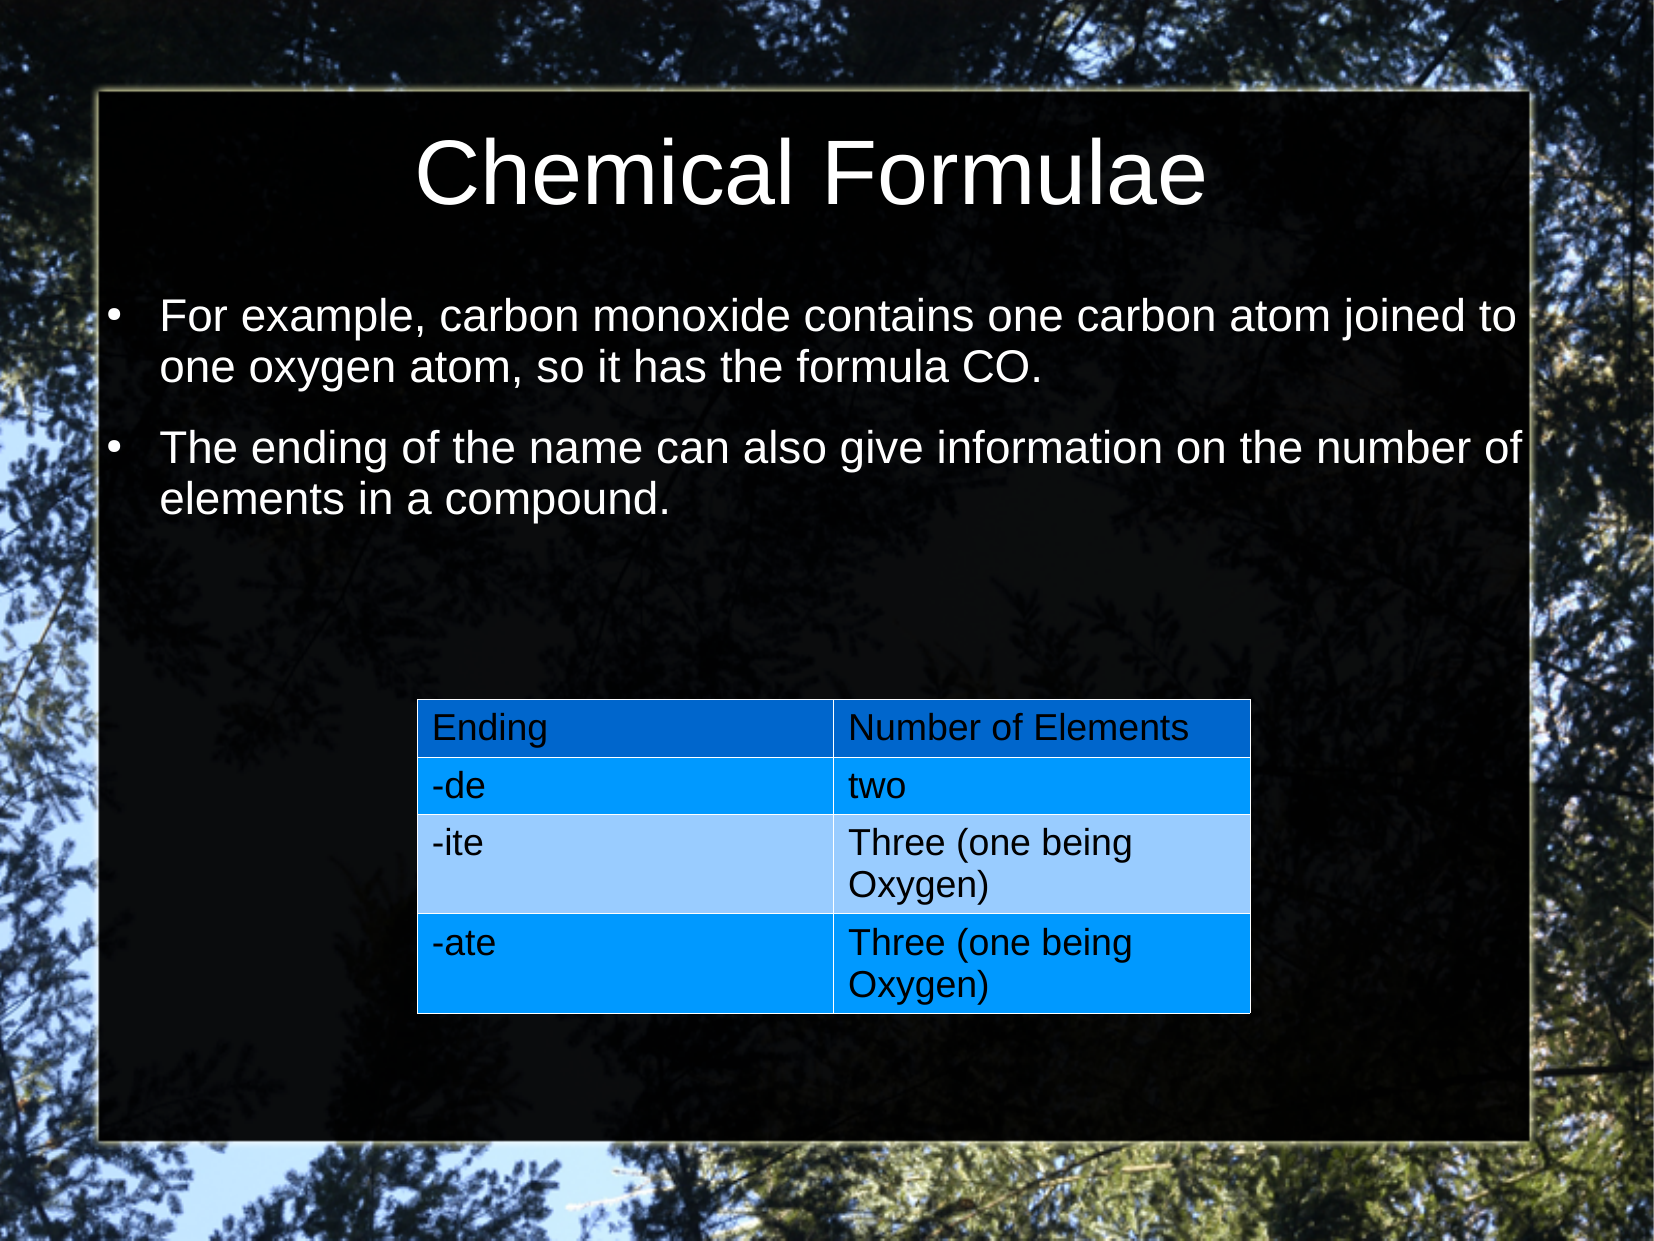

# Chemical Formulae
For example, carbon monoxide contains one carbon atom joined to one oxygen atom, so it has the formula CO.
The ending of the name can also give information on the number of elements in a compound.
| Ending | Number of Elements |
| --- | --- |
| -de | two |
| -ite | Three (one being Oxygen) |
| -ate | Three (one being Oxygen) |